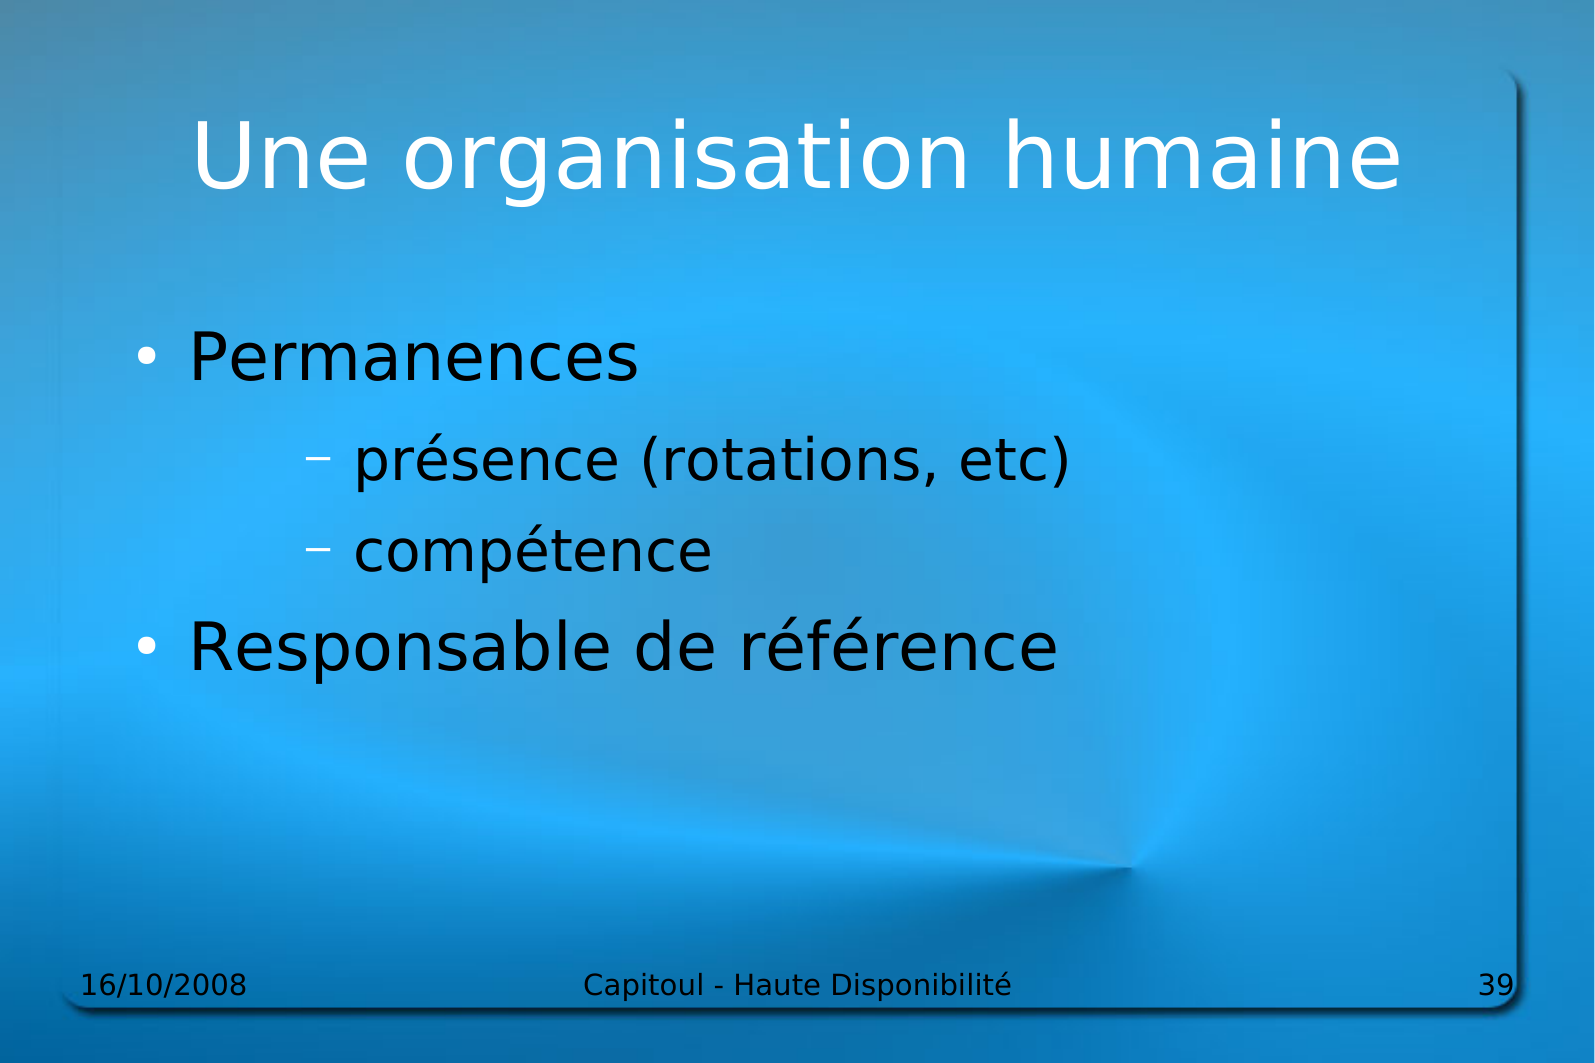

# Une organisation humaine
Permanences
présence (rotations, etc)
compétence
Responsable de référence
16/10/2008
Capitoul - Haute Disponibilité
39